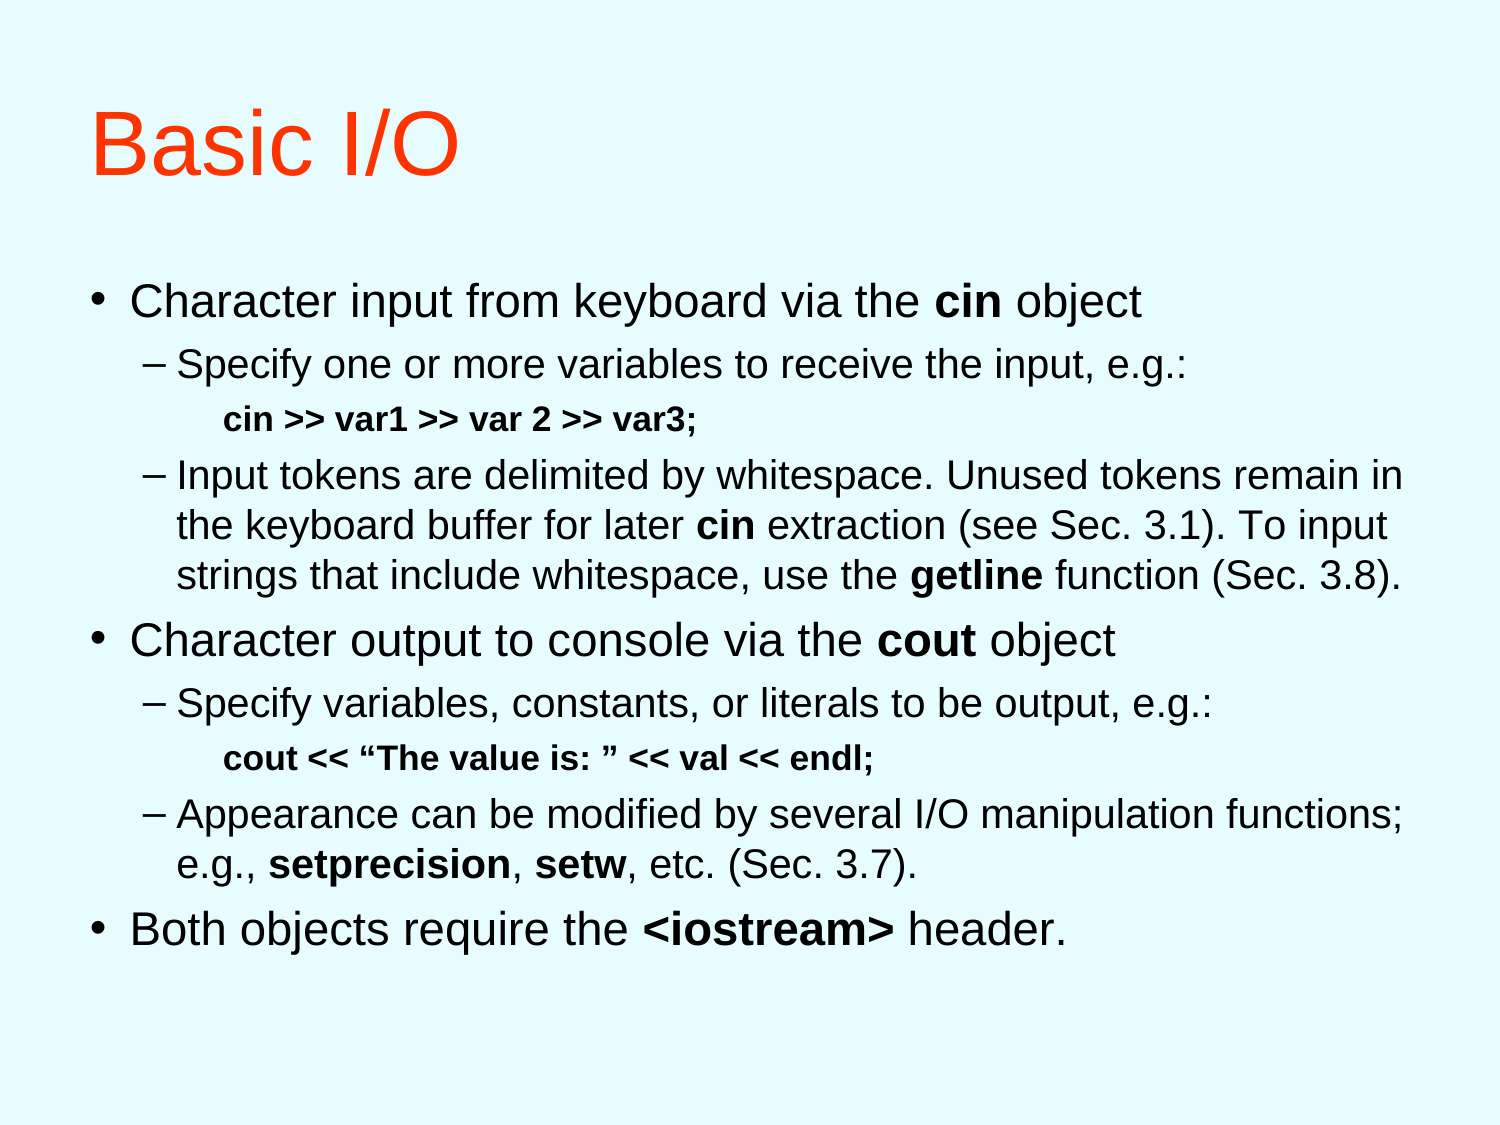

# Basic I/O
Character input from keyboard via the cin object
Specify one or more variables to receive the input, e.g.:
cin >> var1 >> var 2 >> var3;
Input tokens are delimited by whitespace. Unused tokens remain in the keyboard buffer for later cin extraction (see Sec. 3.1). To input strings that include whitespace, use the getline function (Sec. 3.8).
Character output to console via the cout object
Specify variables, constants, or literals to be output, e.g.:
cout << “The value is: ” << val << endl;
Appearance can be modified by several I/O manipulation functions; e.g., setprecision, setw, etc. (Sec. 3.7).
Both objects require the <iostream> header.